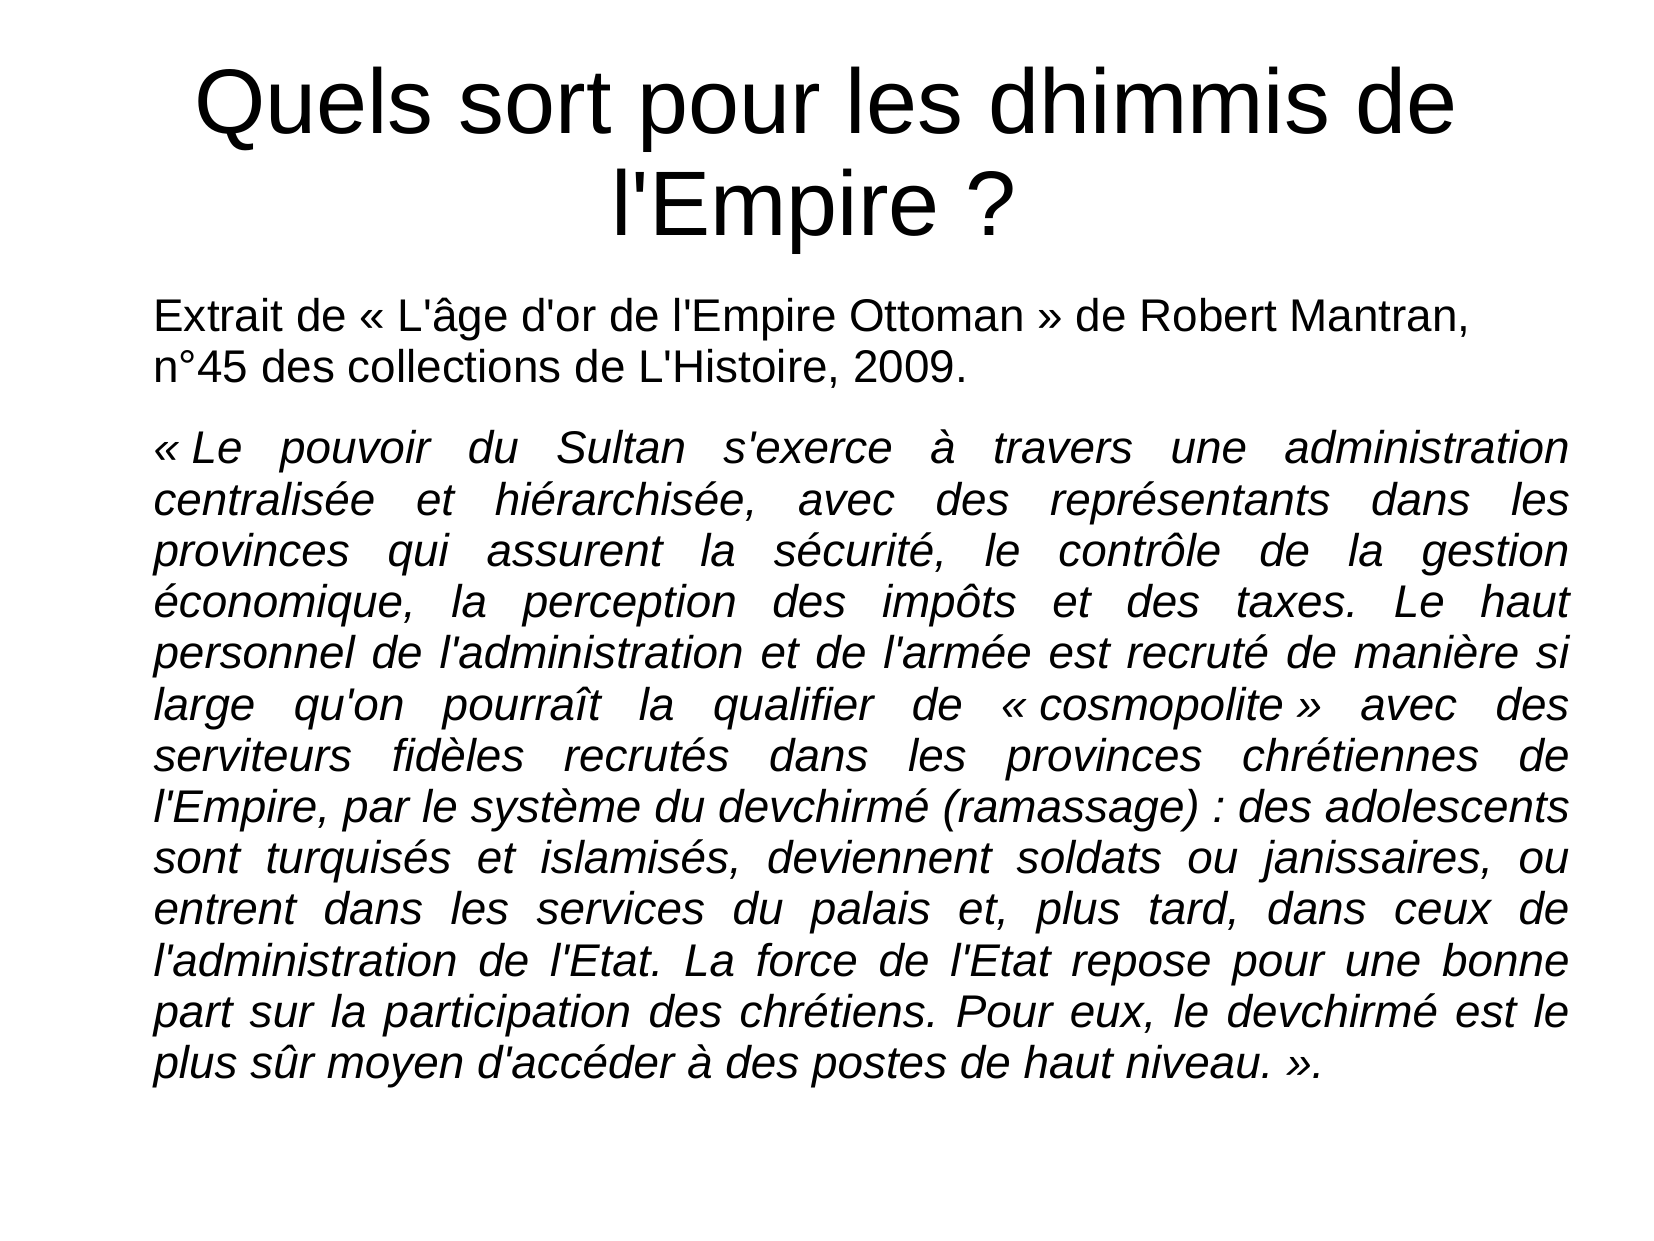

# Quels sort pour les dhimmis de l'Empire ?
Extrait de « L'âge d'or de l'Empire Ottoman » de Robert Mantran, n°45 des collections de L'Histoire, 2009.
« Le pouvoir du Sultan s'exerce à travers une administration centralisée et hiérarchisée, avec des représentants dans les provinces qui assurent la sécurité, le contrôle de la gestion économique, la perception des impôts et des taxes. Le haut personnel de l'administration et de l'armée est recruté de manière si large qu'on pourraît la qualifier de « cosmopolite » avec des serviteurs fidèles recrutés dans les provinces chrétiennes de l'Empire, par le système du devchirmé (ramassage) : des adolescents sont turquisés et islamisés, deviennent soldats ou janissaires, ou entrent dans les services du palais et, plus tard, dans ceux de l'administration de l'Etat. La force de l'Etat repose pour une bonne part sur la participation des chrétiens. Pour eux, le devchirmé est le plus sûr moyen d'accéder à des postes de haut niveau. ».